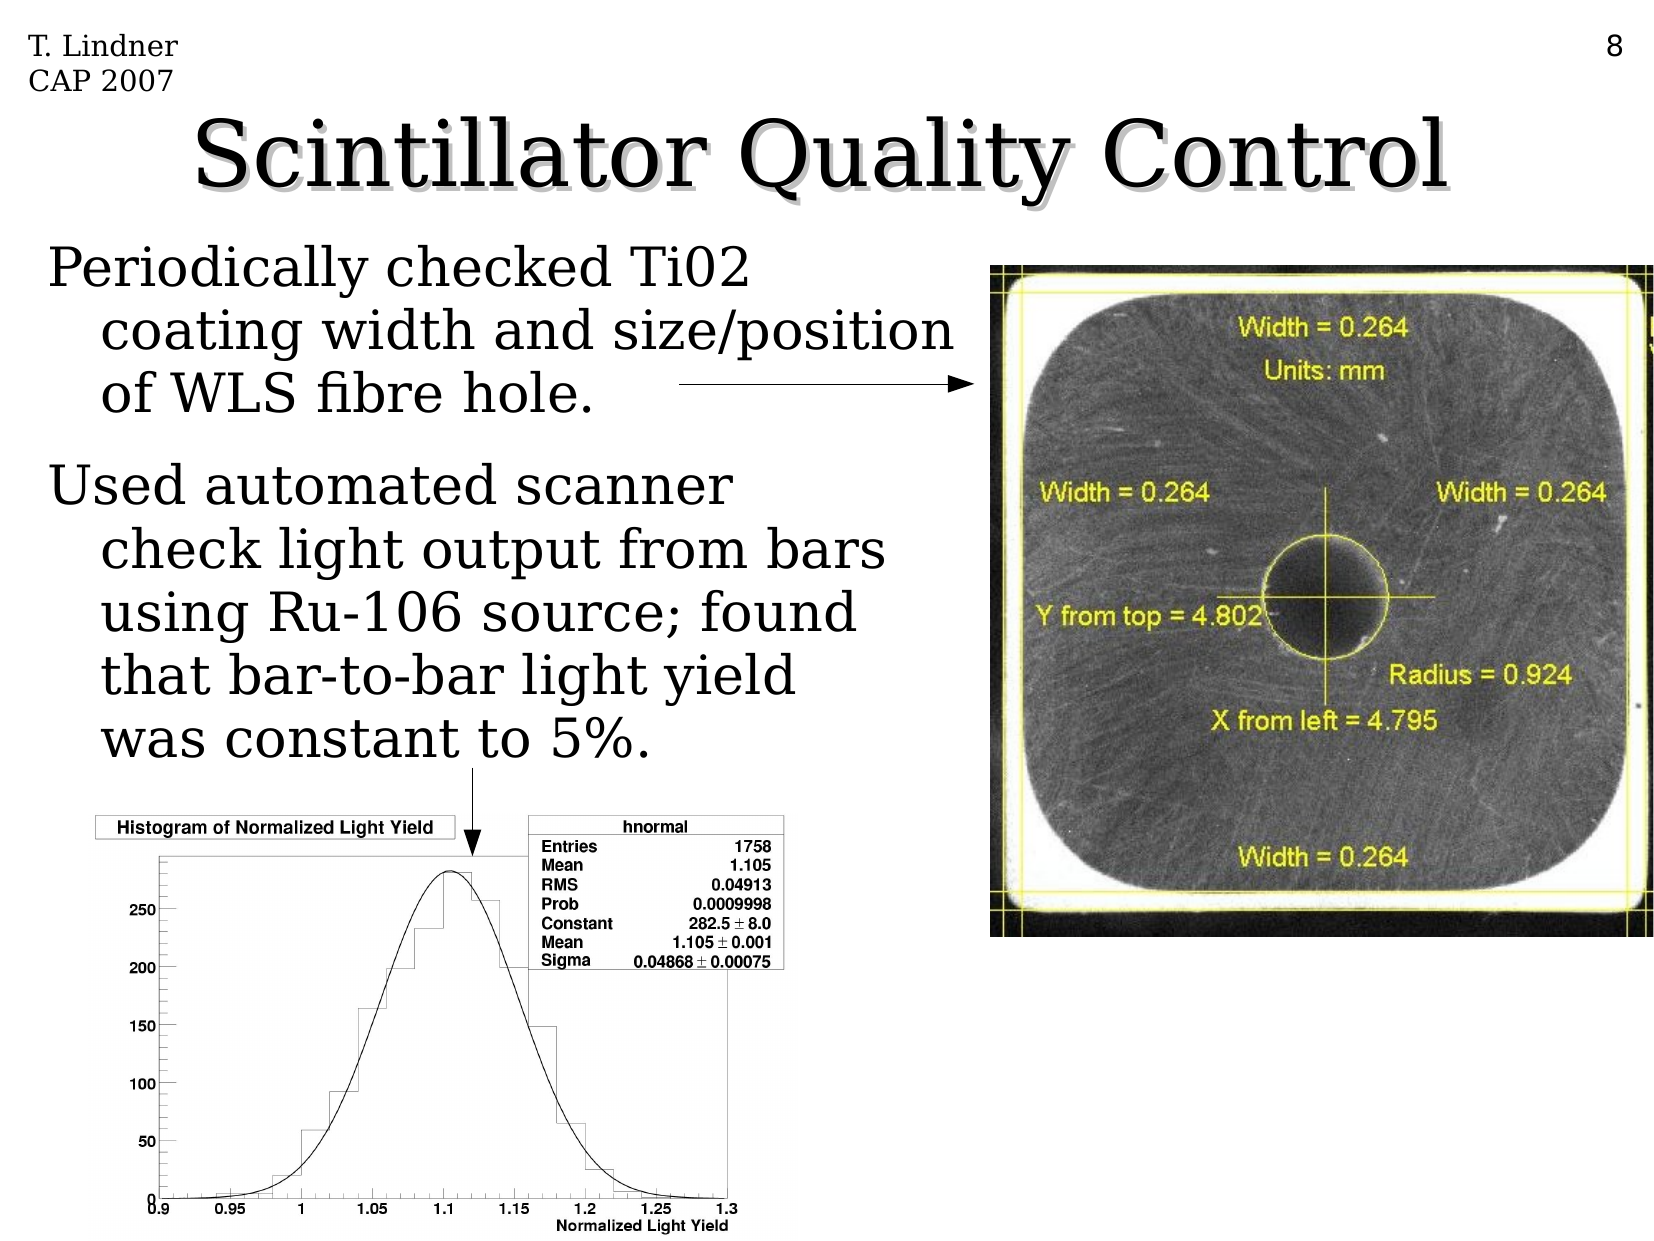

8
# Scintillator Quality Control
Periodically checked Ti02
coating width and size/position
of WLS fibre hole.
Used automated scanner
check light output from bars
using Ru-106 source; found
that bar-to-bar light yield
was constant to 5%.